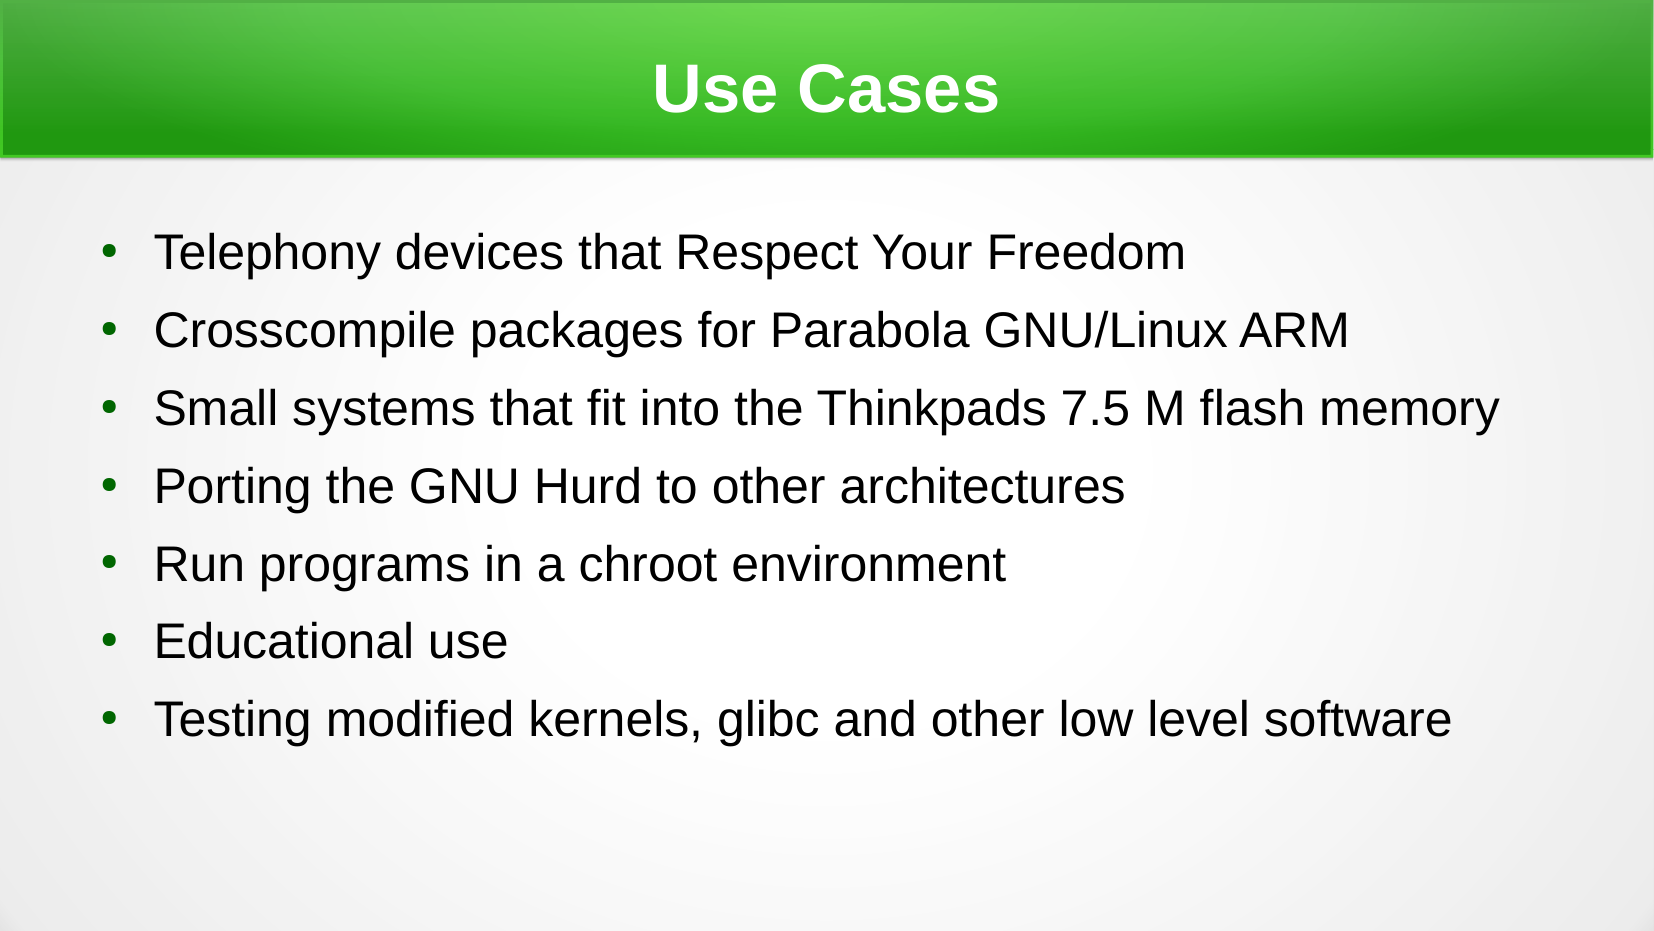

# Use Cases
Telephony devices that Respect Your Freedom
Crosscompile packages for Parabola GNU/Linux ARM
Small systems that fit into the Thinkpads 7.5 M flash memory
Porting the GNU Hurd to other architectures
Run programs in a chroot environment
Educational use
Testing modified kernels, glibc and other low level software